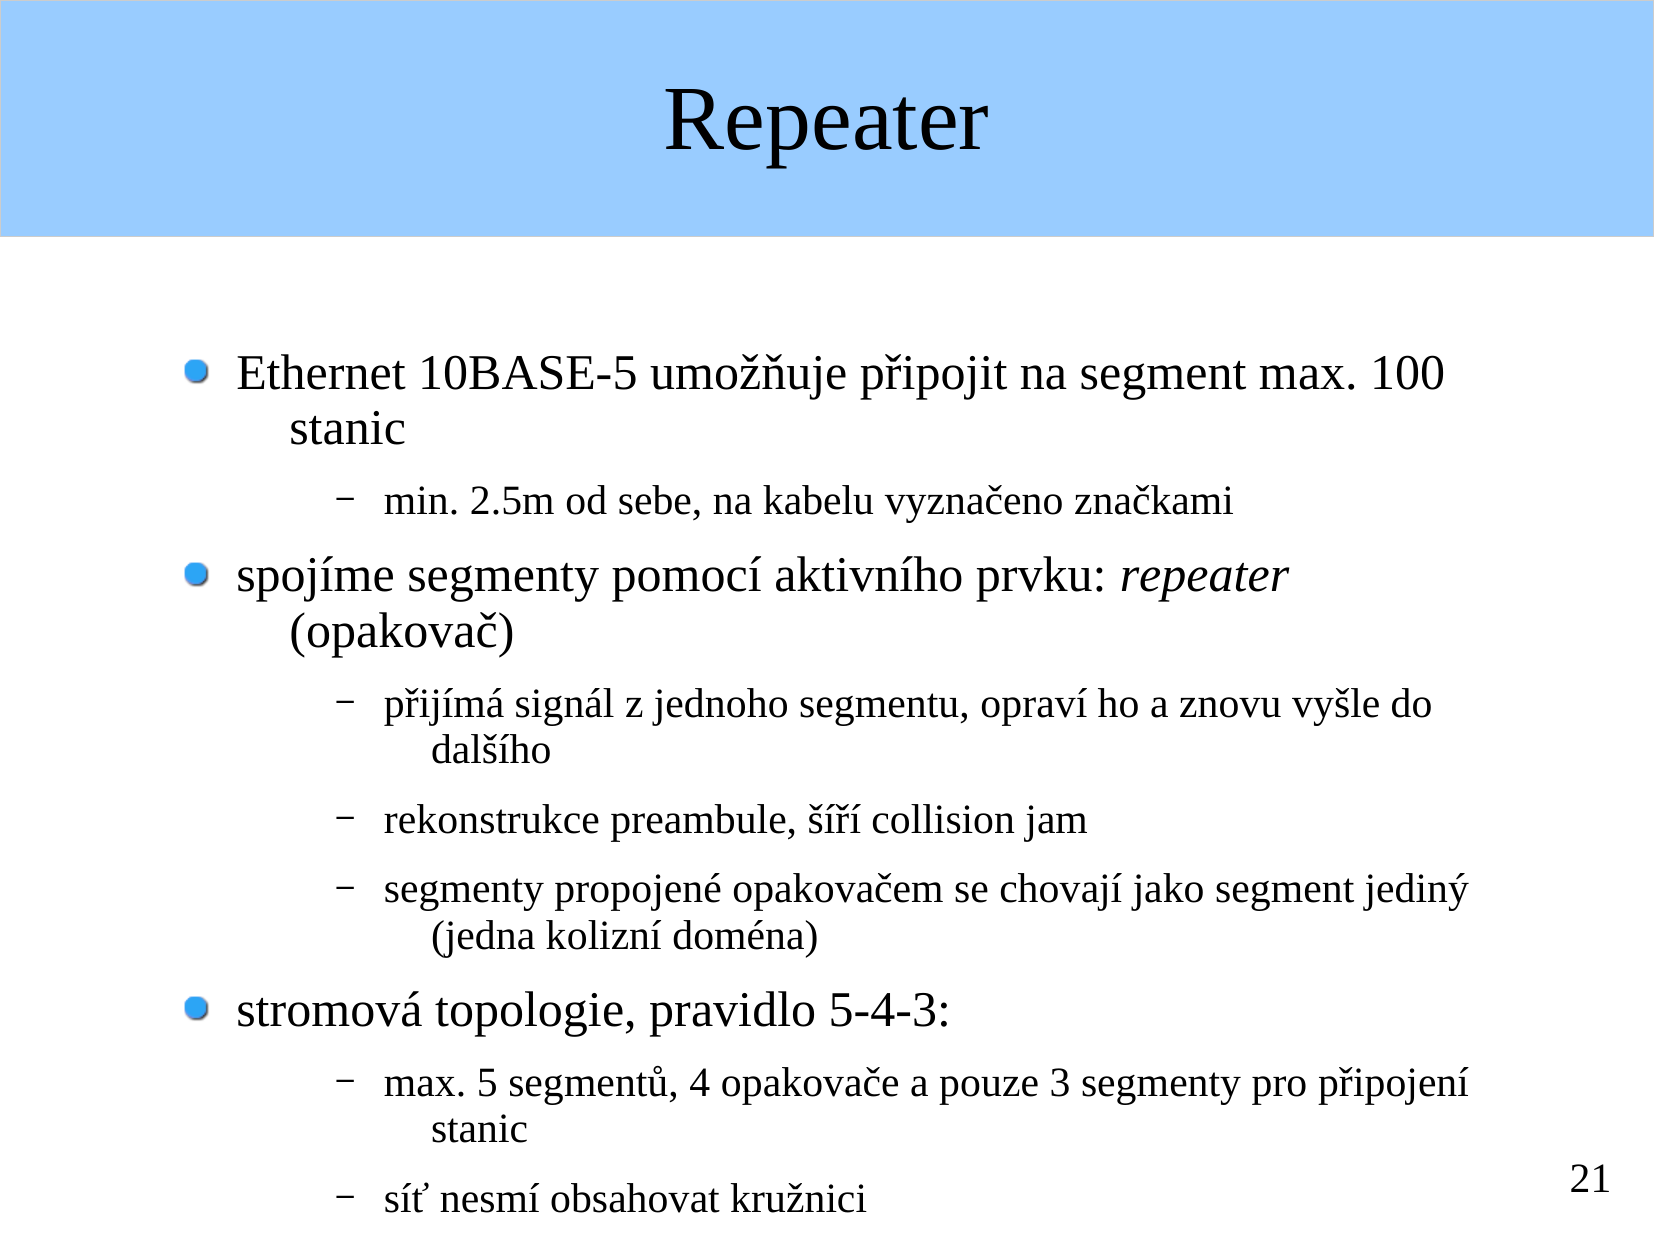

# Repeater
Ethernet 10BASE-5 umožňuje připojit na segment max. 100 stanic
min. 2.5m od sebe, na kabelu vyznačeno značkami
spojíme segmenty pomocí aktivního prvku: repeater (opakovač)
přijímá signál z jednoho segmentu, opraví ho a znovu vyšle do dalšího
rekonstrukce preambule, šíří collision jam
segmenty propojené opakovačem se chovají jako segment jediný (jedna kolizní doména)
stromová topologie, pravidlo 5-4-3:
max. 5 segmentů, 4 opakovače a pouze 3 segmenty pro připojení stanic
síť nesmí obsahovat kružnici